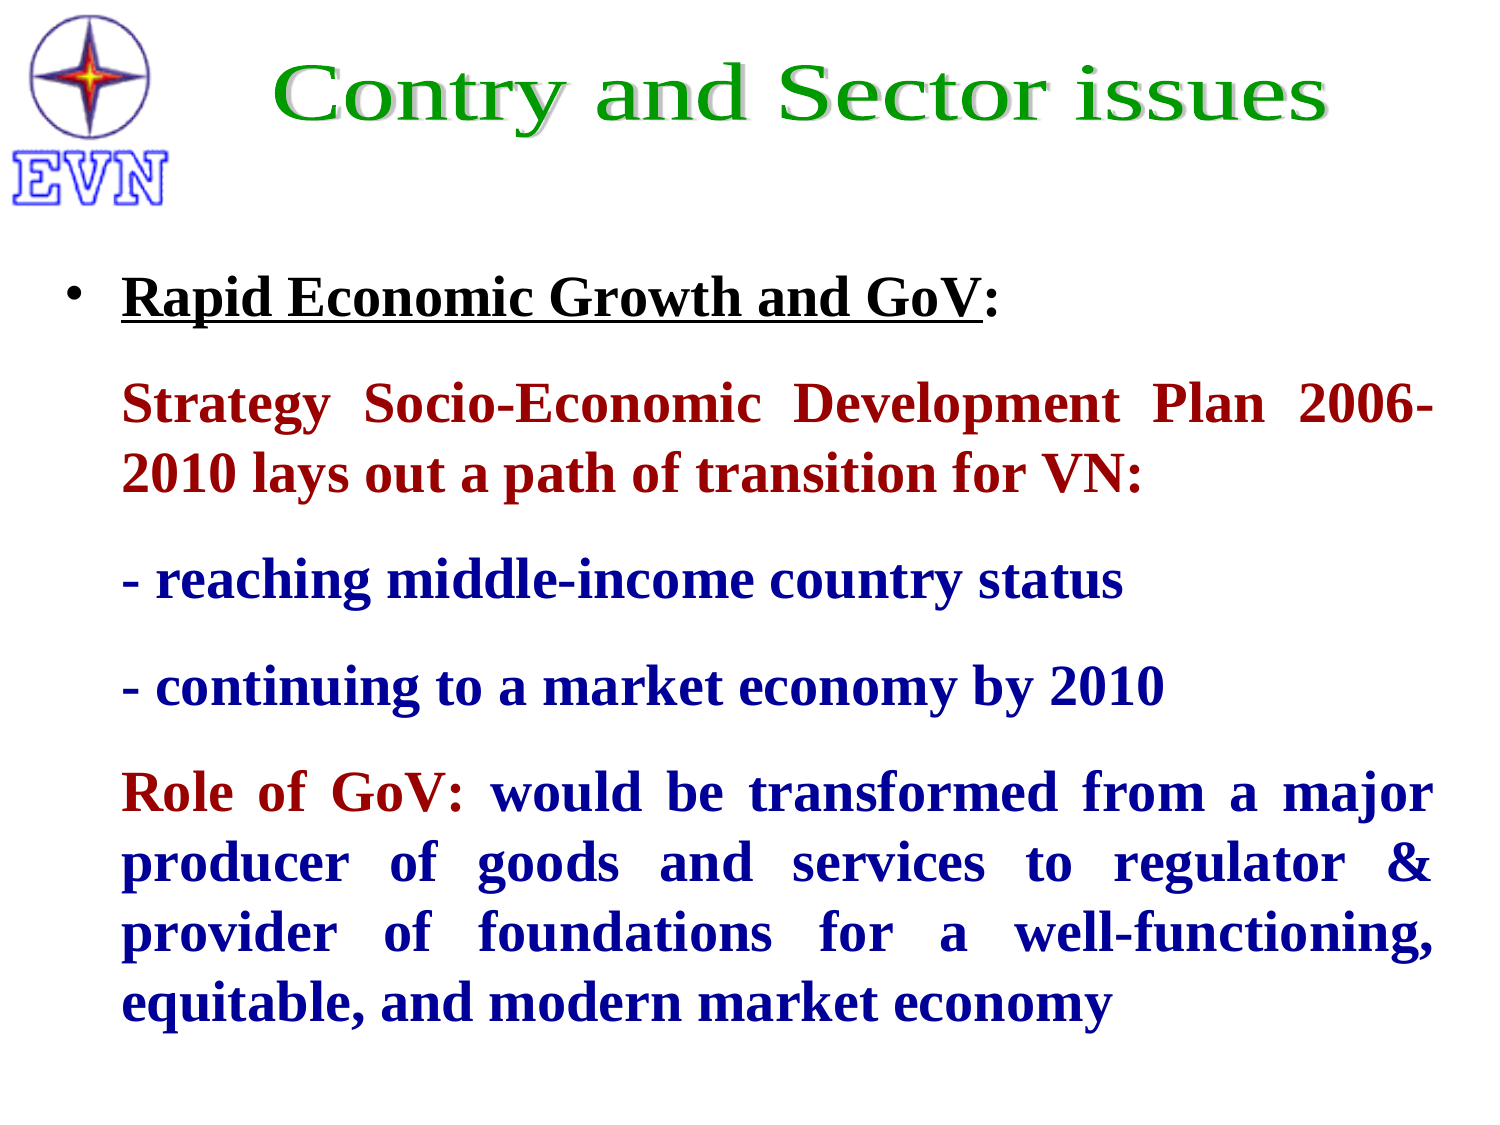

Contry and Sector issues
Rapid Economic Growth and GoV:
	Strategy Socio-Economic Development Plan 2006-2010 lays out a path of transition for VN:
	- reaching middle-income country status
	- continuing to a market economy by 2010
	Role of GoV: would be transformed from a major producer of goods and services to regulator & provider of foundations for a well-functioning, equitable, and modern market economy